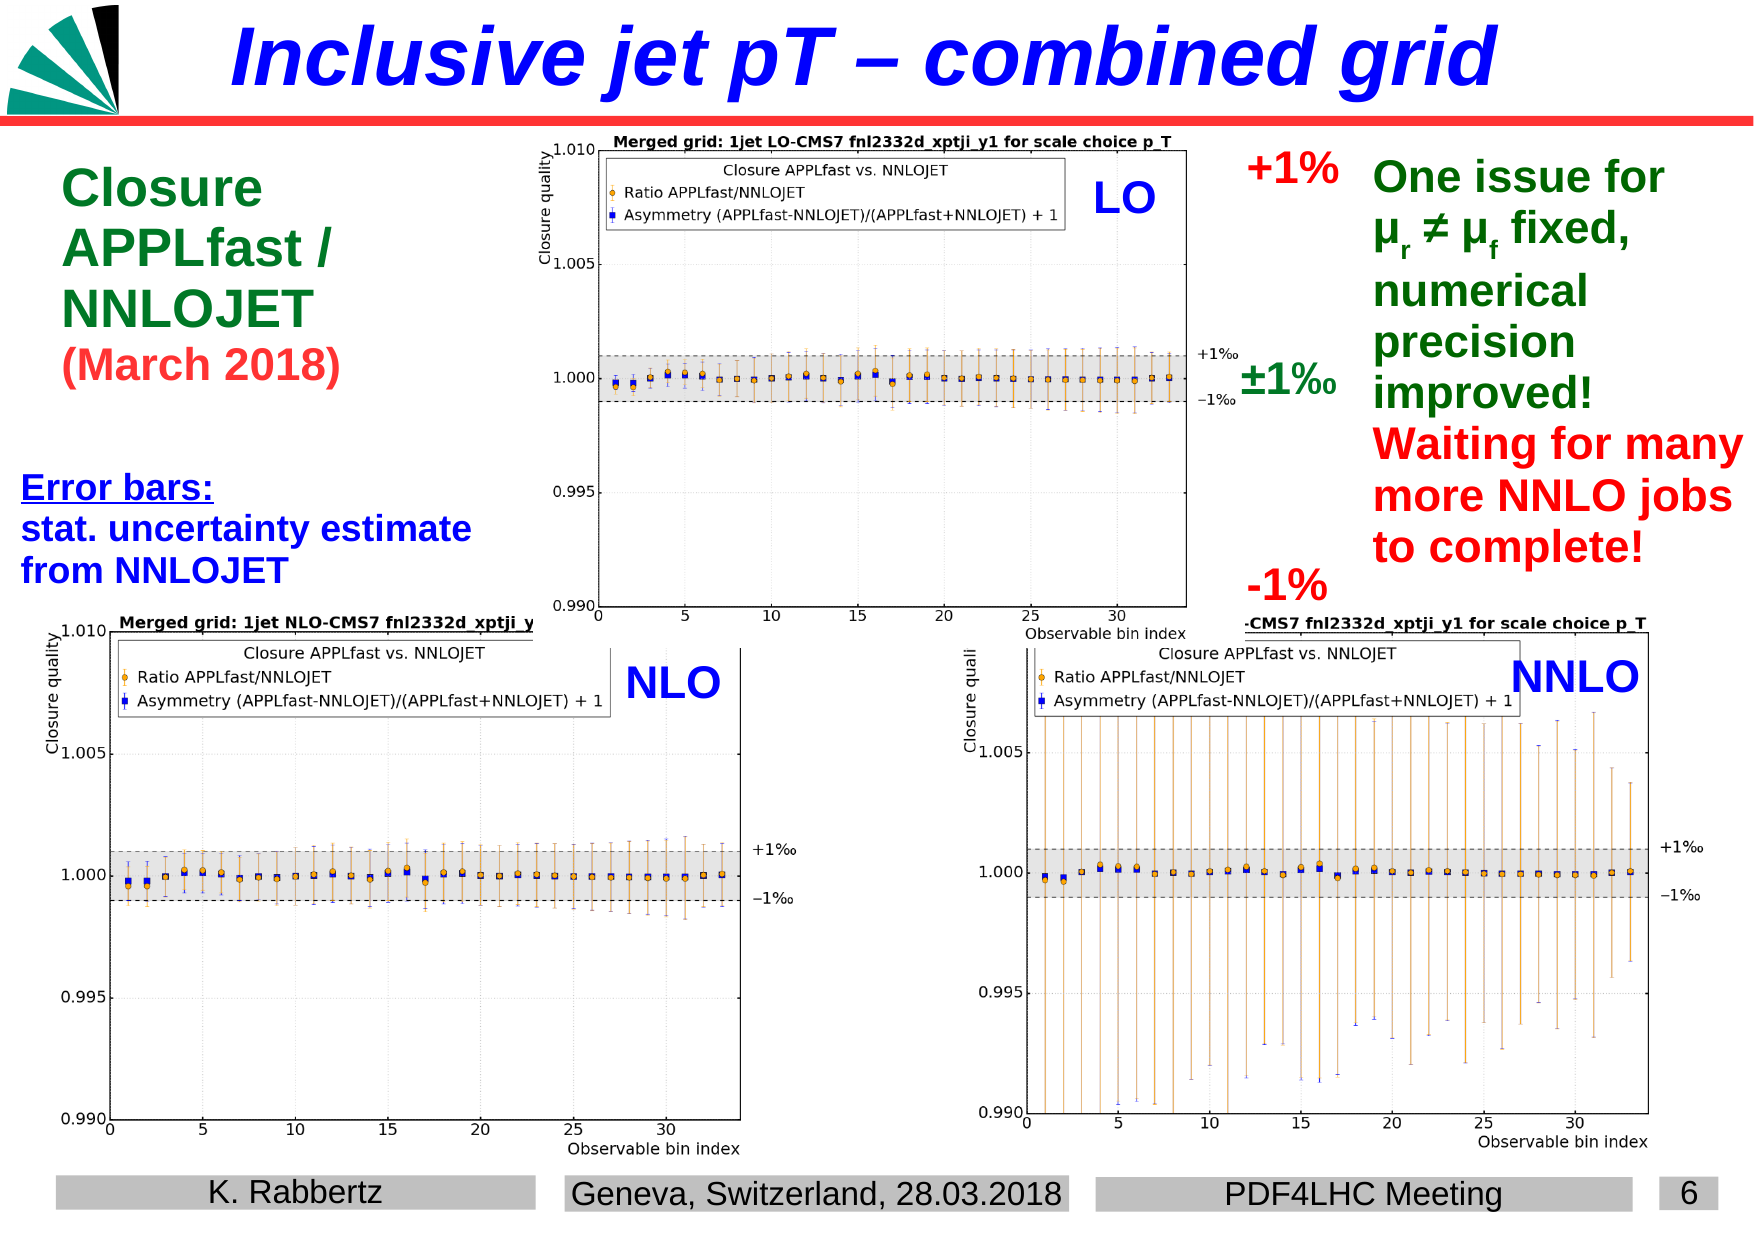

# Inclusive jet pT – combined grid
+1%
One issue for
μr ≠ μf fixed,
numerical
precision
improved!
Waiting for many
more NNLO jobs
to complete!
Closure
APPLfast /
NNLOJET
(March 2018)
LO
±1‰
Error bars:
stat. uncertainty estimate from NNLOJET
-1%
NNLO
NLO